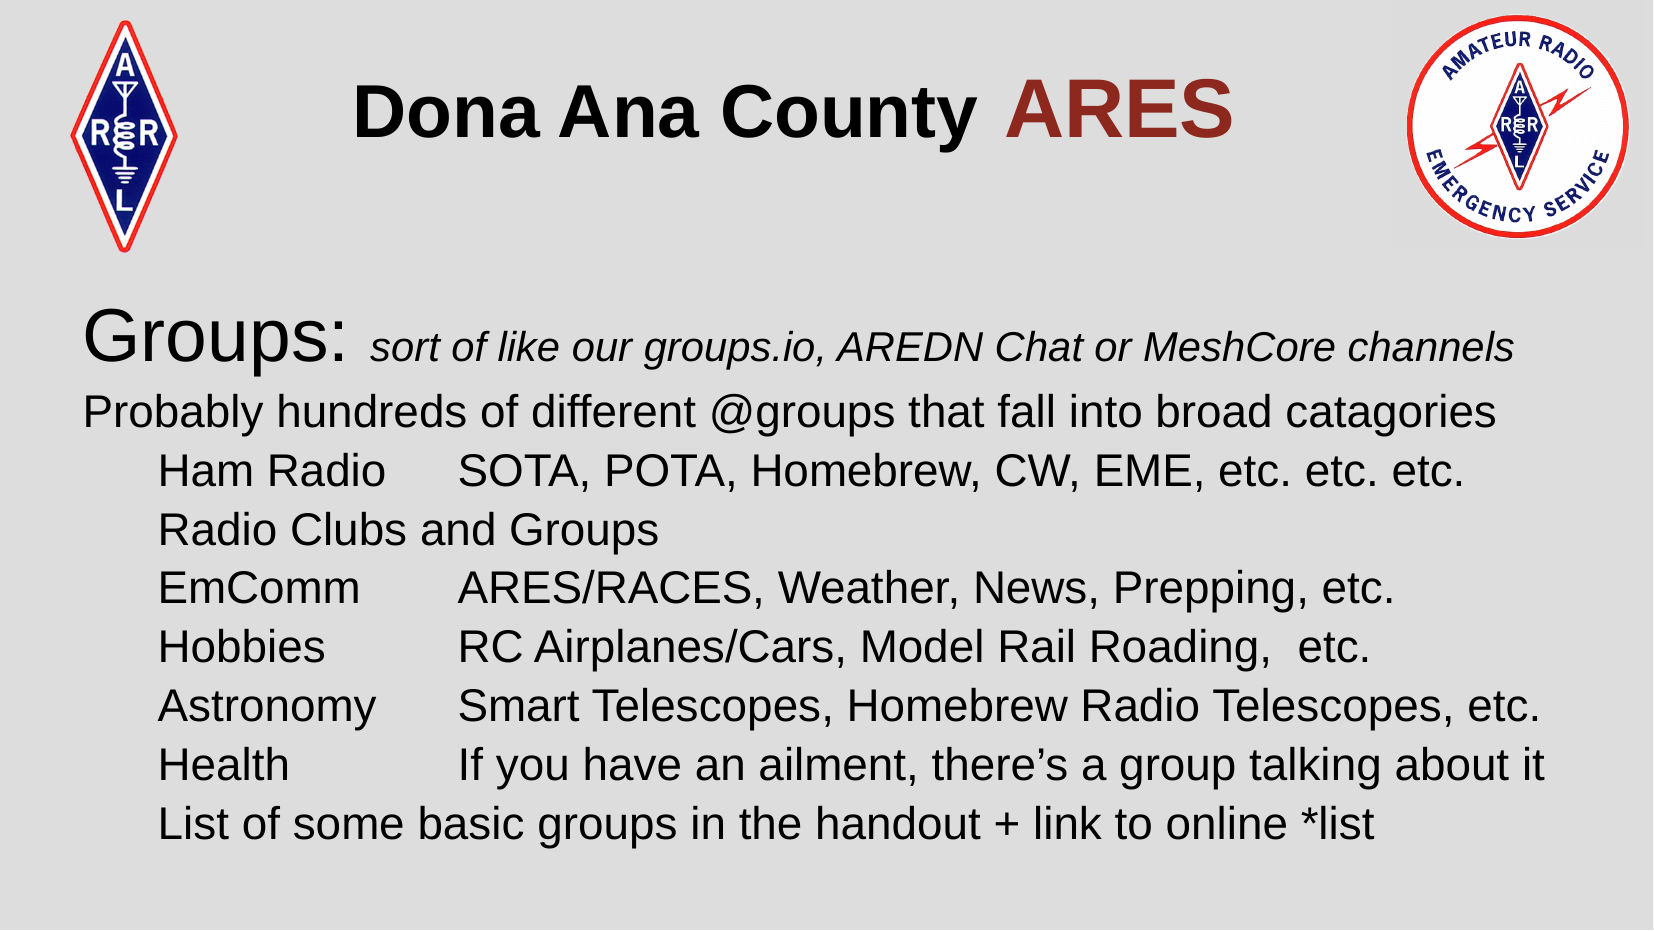

# Dona Ana County ARES
Groups: sort of like our groups.io, AREDN Chat or MeshCore channels
Probably hundreds of different @groups that fall into broad catagories
	Ham Radio	SOTA, POTA, Homebrew, CW, EME, etc. etc. etc.
	Radio Clubs and Groups
	EmComm		ARES/RACES, Weather, News, Prepping, etc.
	Hobbies		RC Airplanes/Cars, Model Rail Roading, etc.
	Astronomy		Smart Telescopes, Homebrew Radio Telescopes, etc.
	Health			If you have an ailment, there’s a group talking about it
	List of some basic groups in the handout + link to online *list